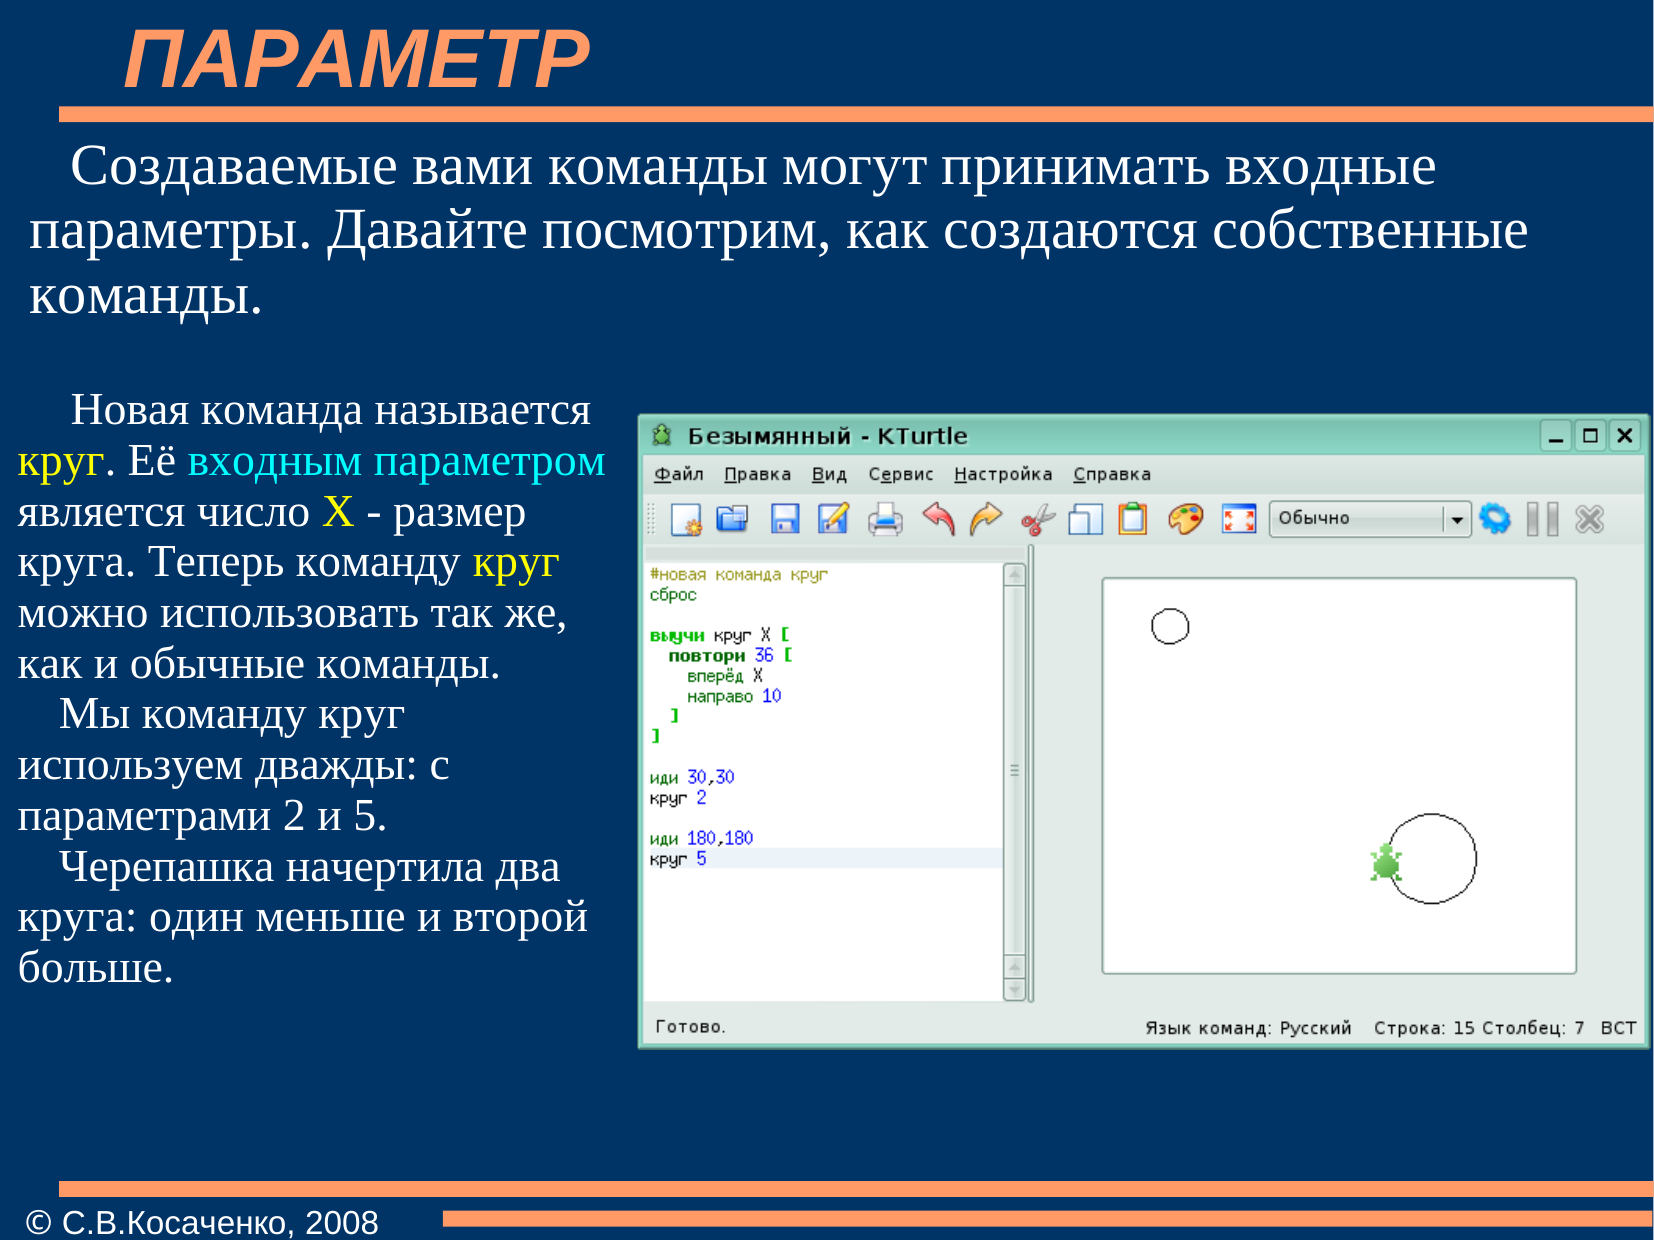

# ПАРАМЕТР
Создаваемые вами команды могут принимать входные параметры. Давайте посмотрим, как создаются собственные команды.
 Новая команда называется круг. Её входным параметром является число Х - размер круга. Теперь команду круг можно использовать так же, как и обычные команды.
Мы команду круг используем дважды: с параметрами 2 и 5.
Черепашка начертила два круга: один меньше и второй больше.